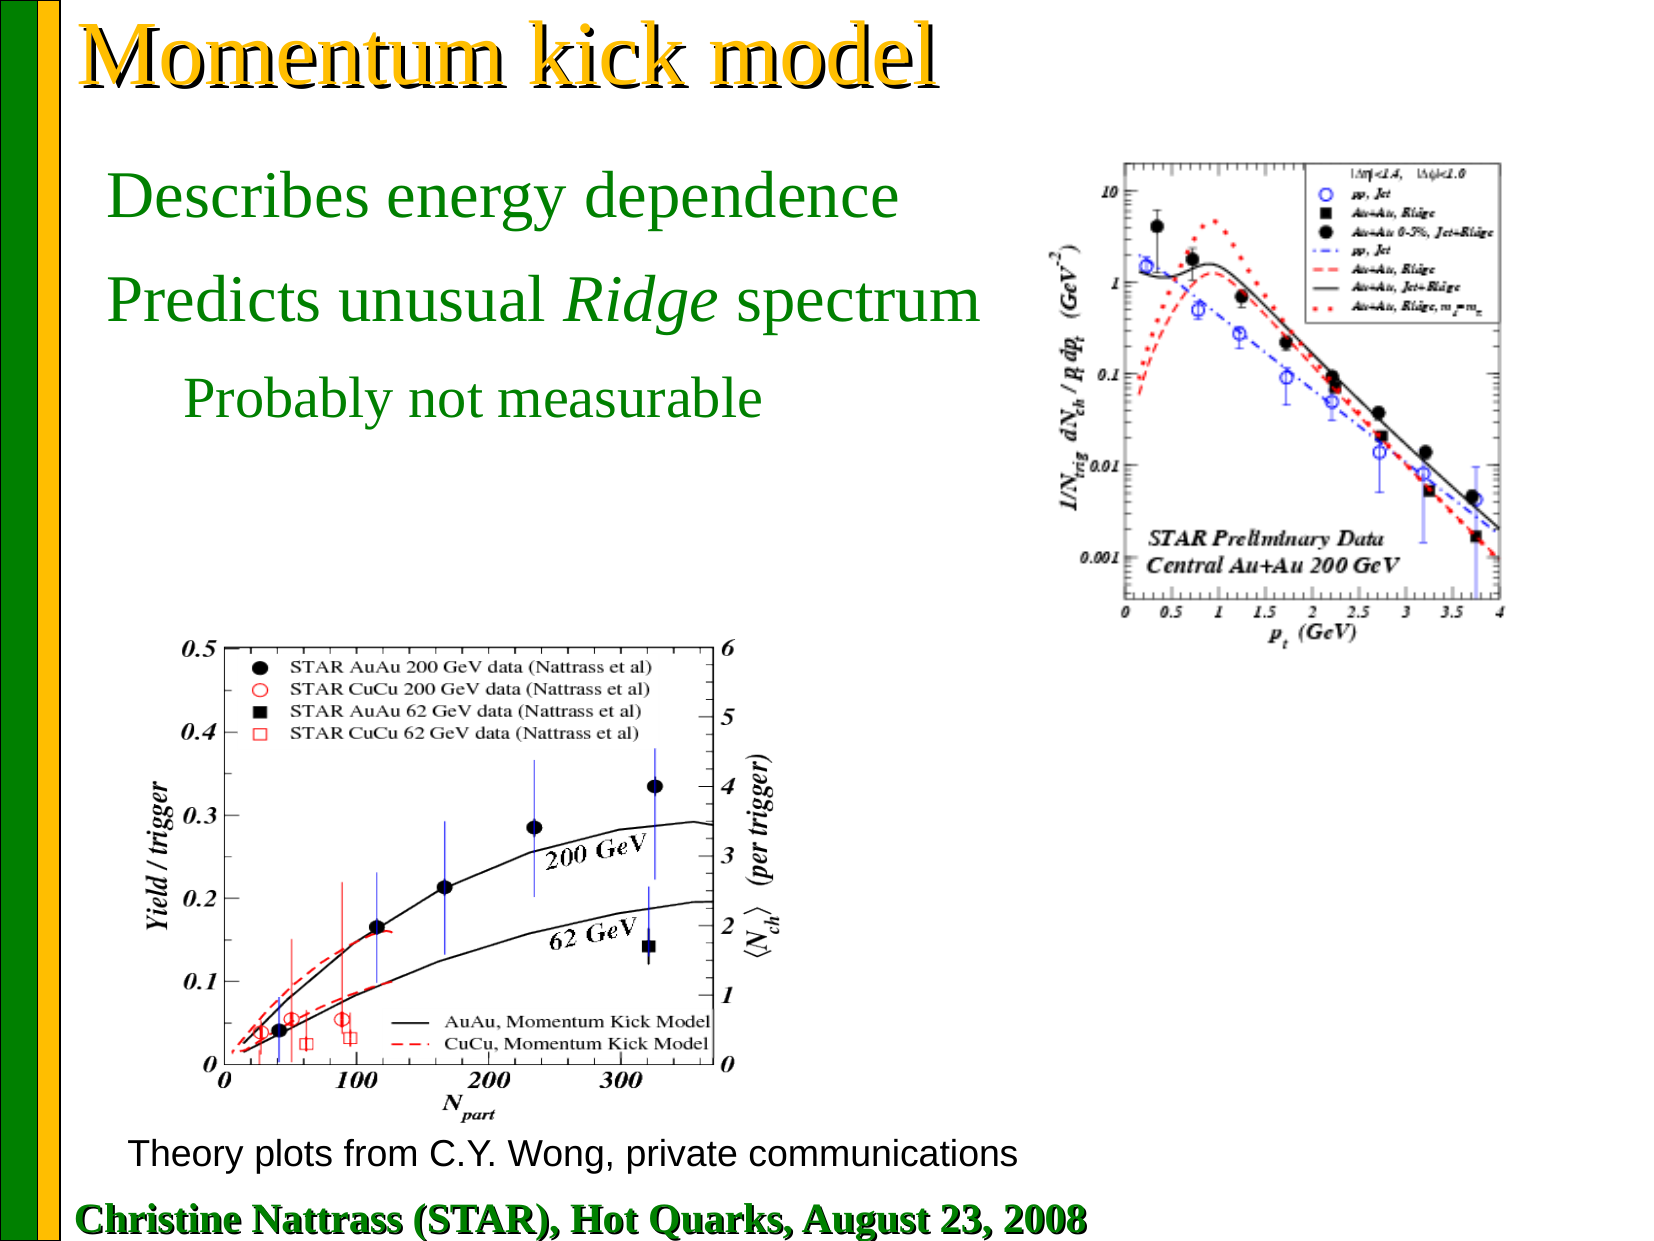

# Momentum kick model
Describes energy dependence
Predicts unusual Ridge spectrum
Probably not measurable
Theory plots from C.Y. Wong, private communications